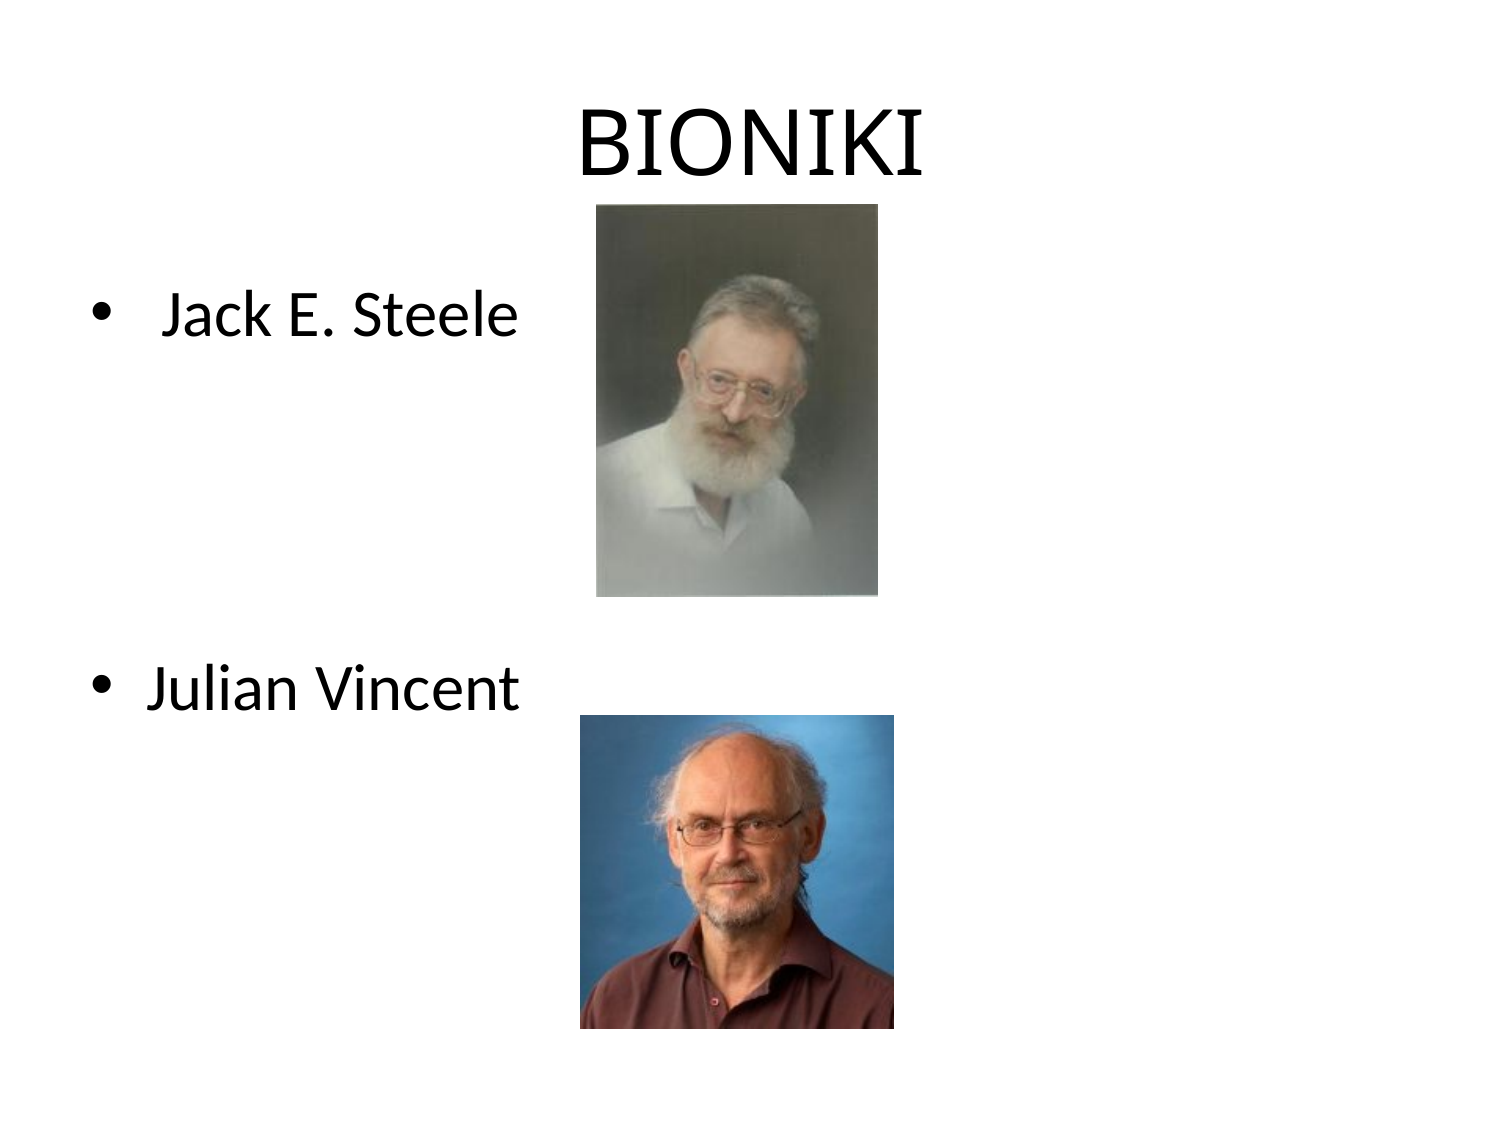

# BIONIKI
 Jack E. Steele
Julian Vincent